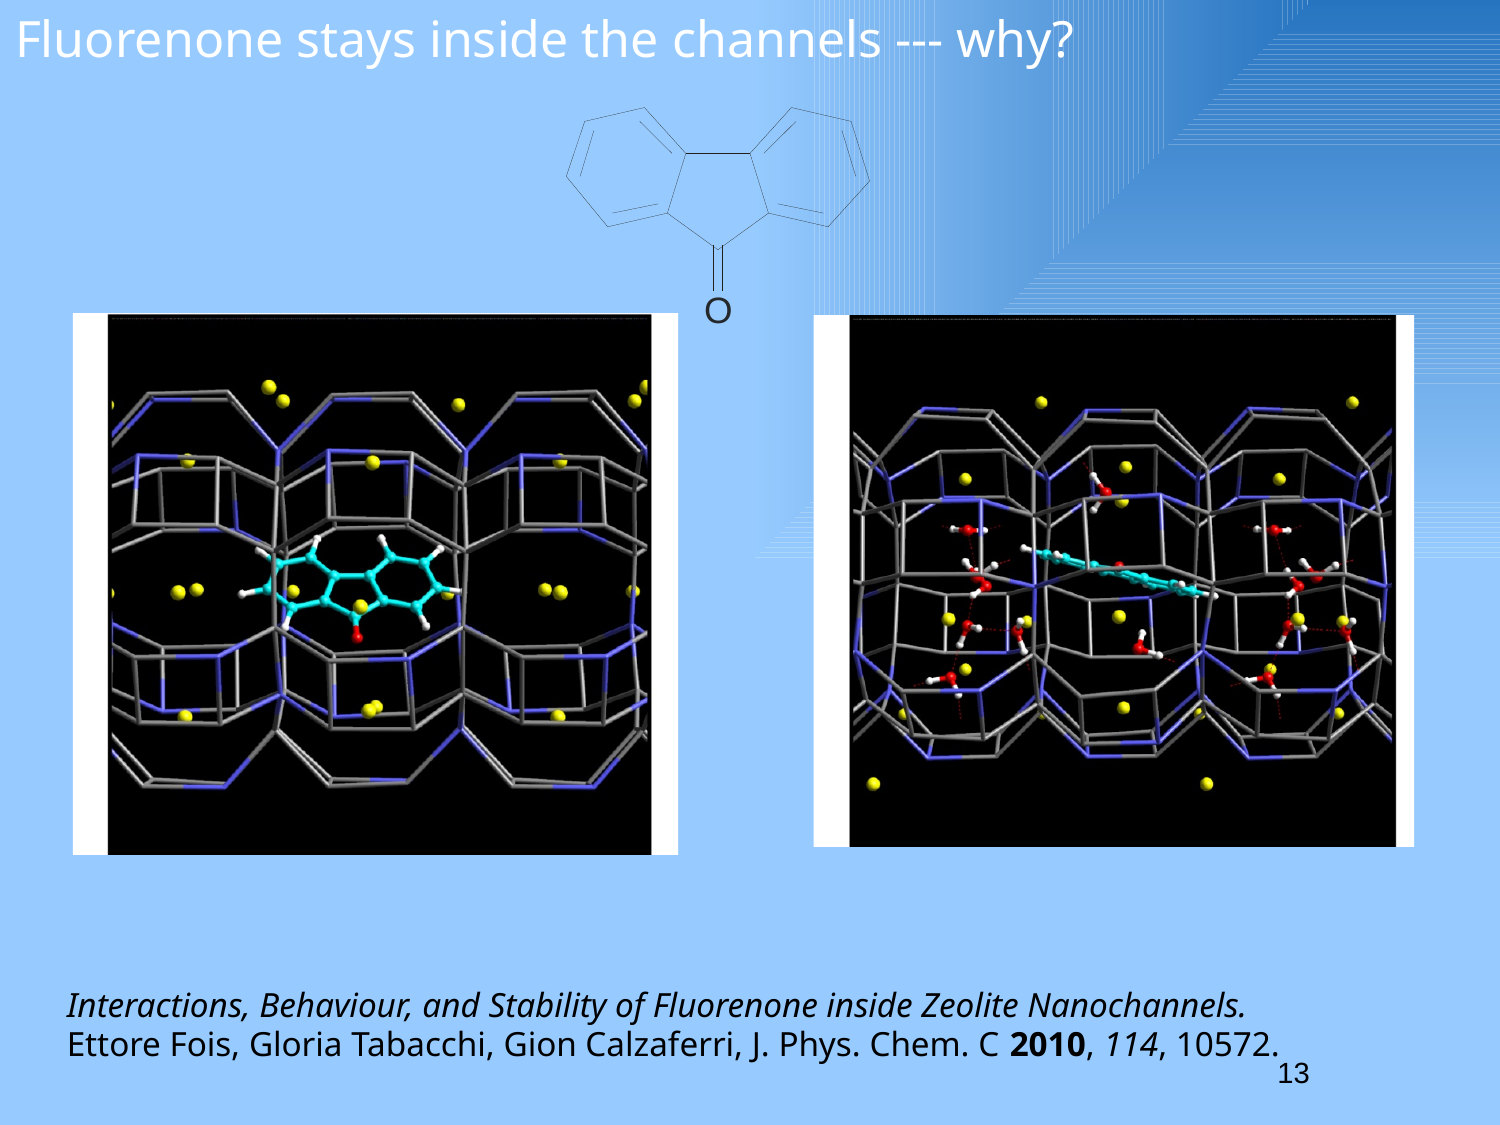

Fluorenone stays inside the channels --- why?
Interactions, Behaviour, and Stability of Fluorenone inside Zeolite Nanochannels.
Ettore Fois, Gloria Tabacchi, Gion Calzaferri, J. Phys. Chem. C 2010, 114, 10572.